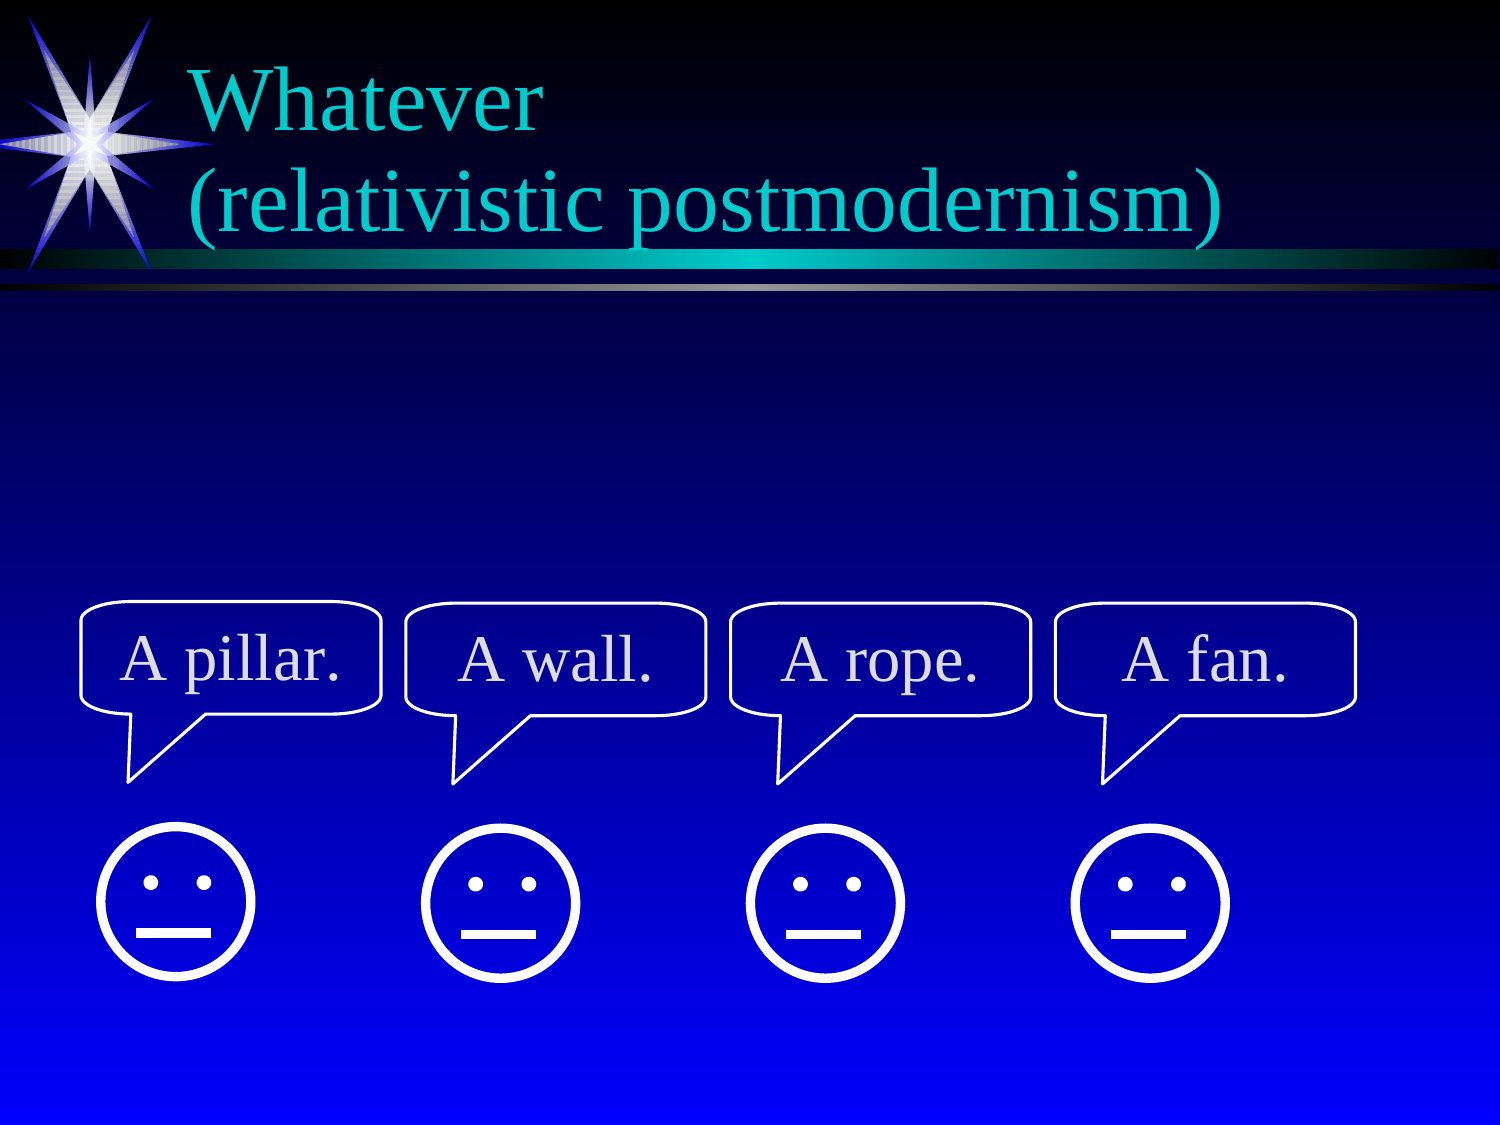

# Whatever (relativistic postmodernism)
A pillar.
A wall.
A rope.
A fan.